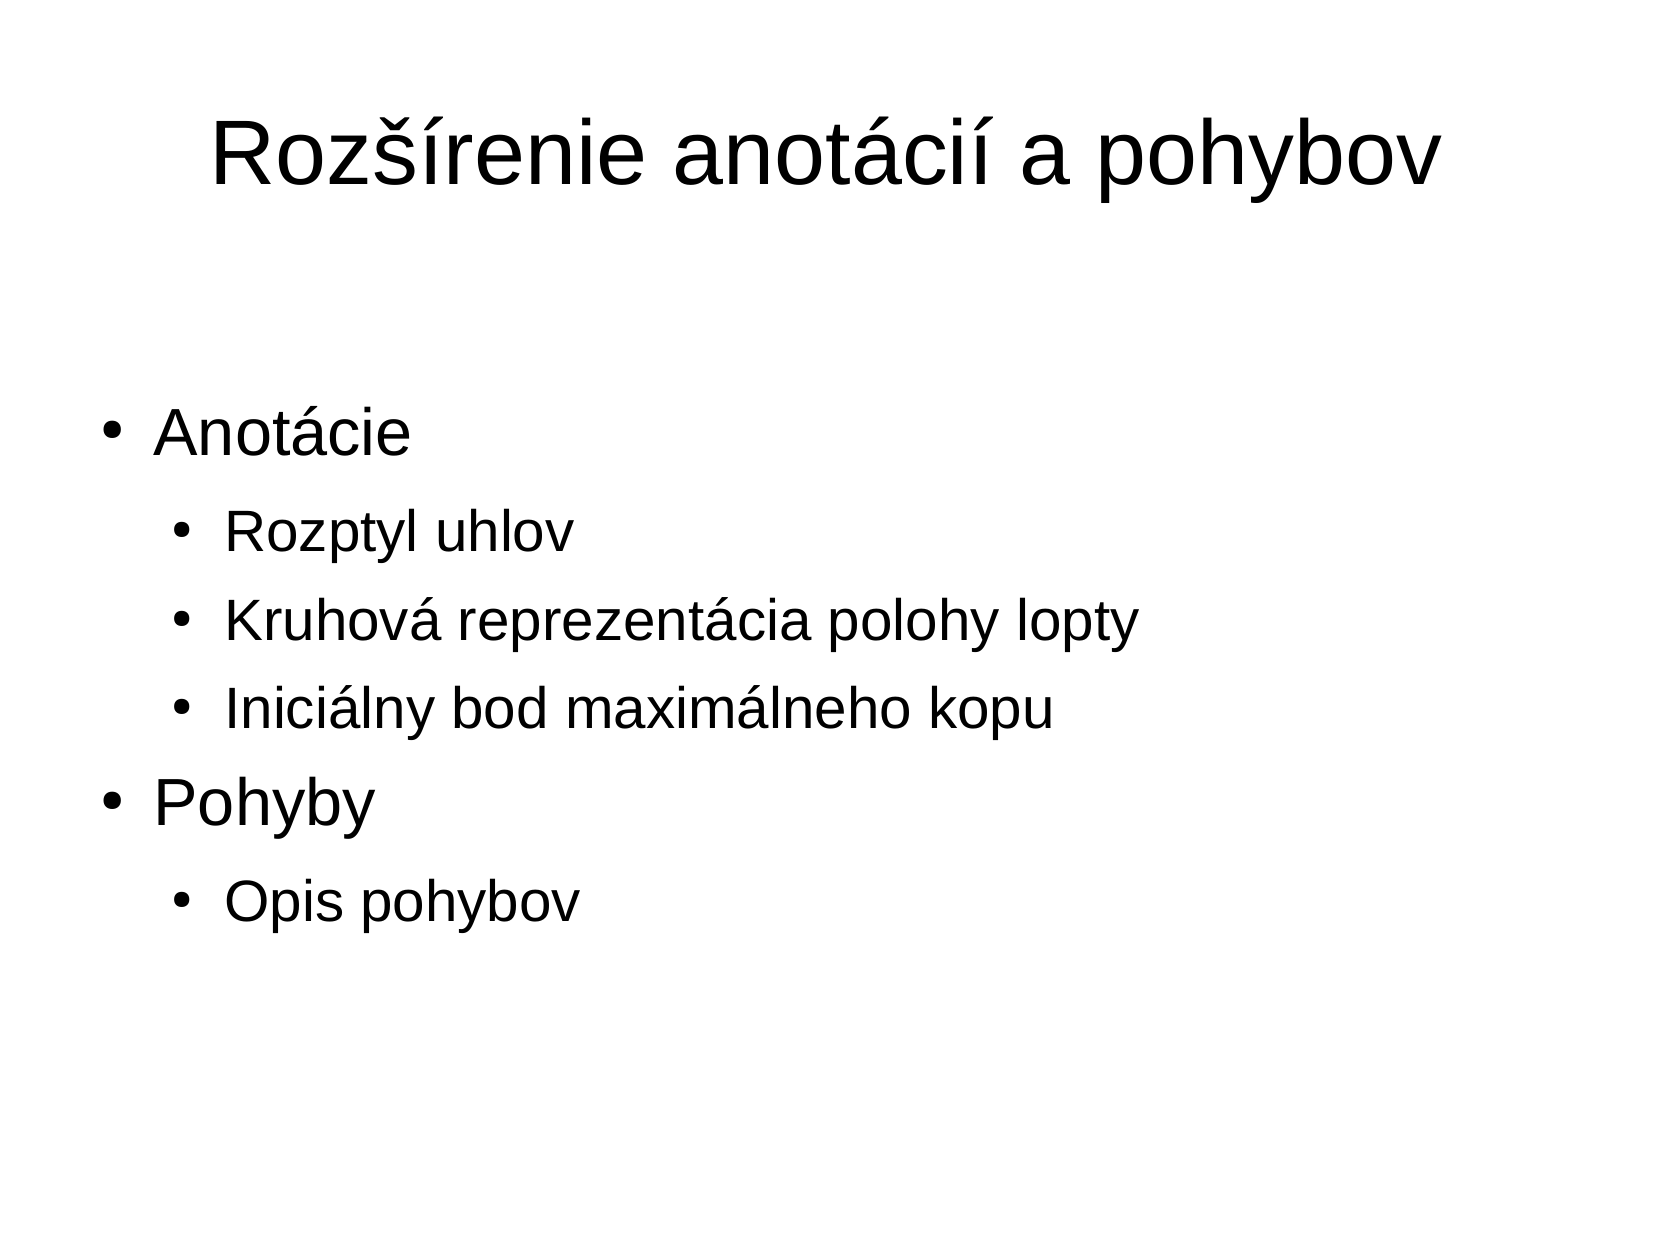

# Rozšírenie anotácií a pohybov
Anotácie
Rozptyl uhlov
Kruhová reprezentácia polohy lopty
Iniciálny bod maximálneho kopu
Pohyby
Opis pohybov